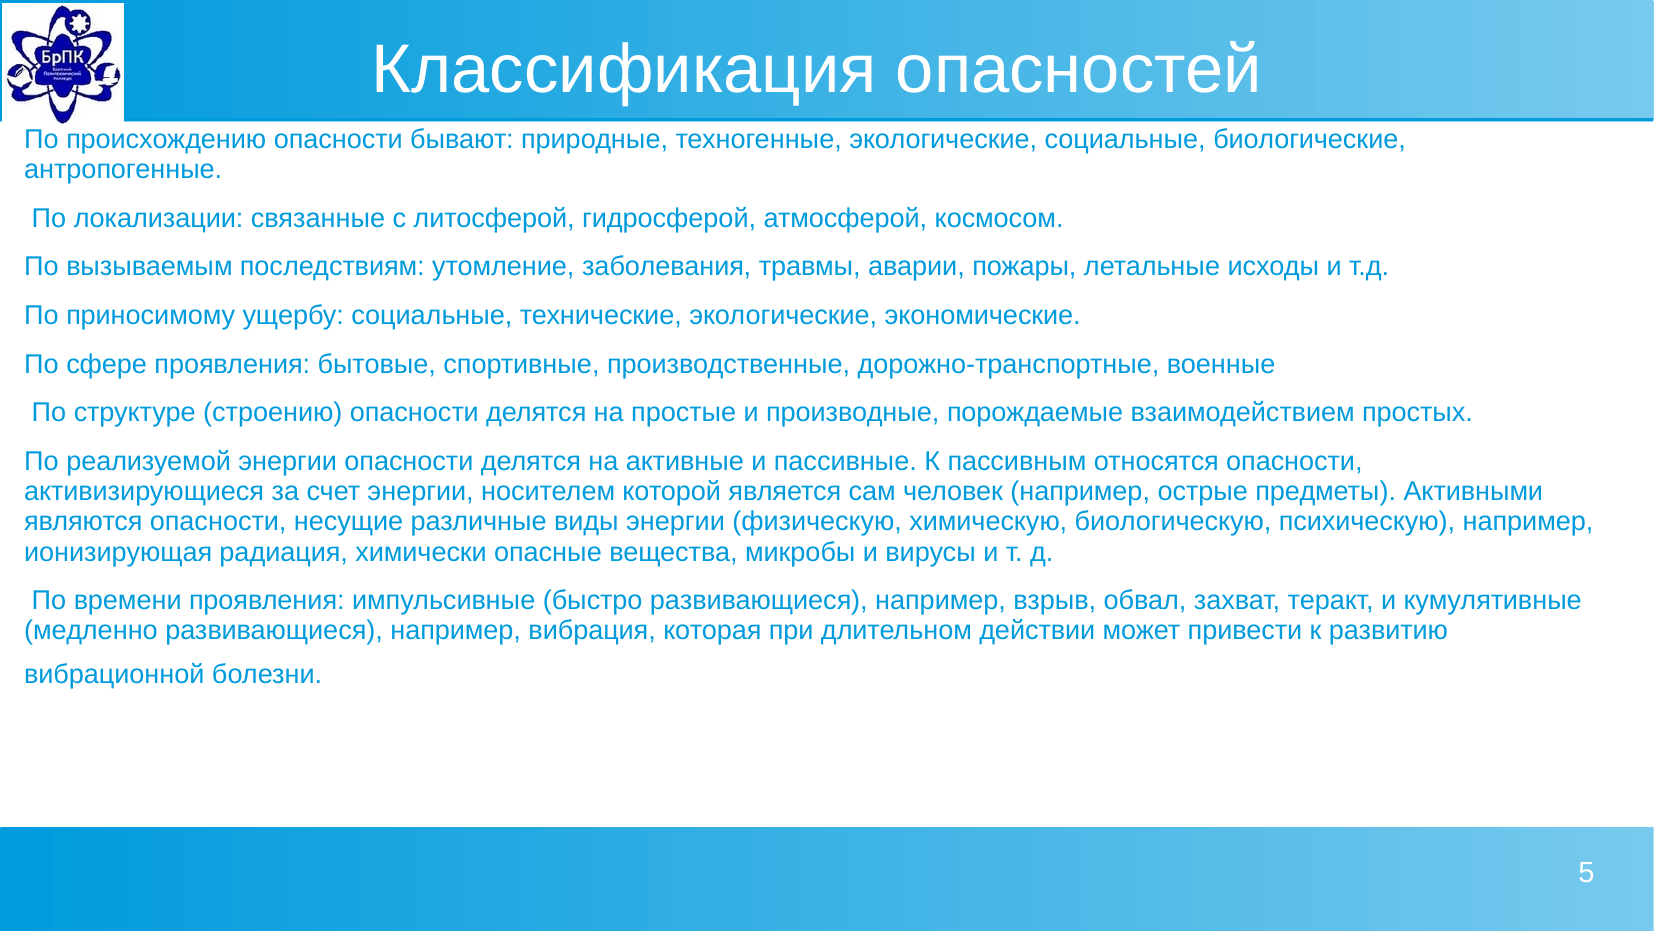

# Классификация опасностей
По происхождению опасности бывают: природные, техногенные, экологические, социальные, биологические, антропогенные.
 По локализации: связанные с литосферой, гидросферой, атмосферой, космосом.
По вызываемым последствиям: утомление, заболевания, травмы, аварии, пожары, летальные исходы и т.д.
По приносимому ущербу: социальные, технические, экологические, экономические.
По сфере проявления: бытовые, спортивные, производственные, дорожно-транспортные, военные
 По структуре (строению) опасности делятся на простые и производные, порождаемые взаимодействием простых.
По реализуемой энергии опасности делятся на активные и пассивные. К пассивным относятся опасности, активизирующиеся за счет энергии, носителем которой является сам человек (например, острые предметы). Активными являются опасности, несущие различные виды энергии (физическую, химическую, биологическую, психическую), например, ионизирующая радиация, химически опасные вещества, микробы и вирусы и т. д.
 По времени проявления: импульсивные (быстро развивающиеся), например, взрыв, обвал, захват, теракт, и кумулятивные (медленно развивающиеся), например, вибрация, которая при длительном действии может привести к развитию вибрационной болезни.
5